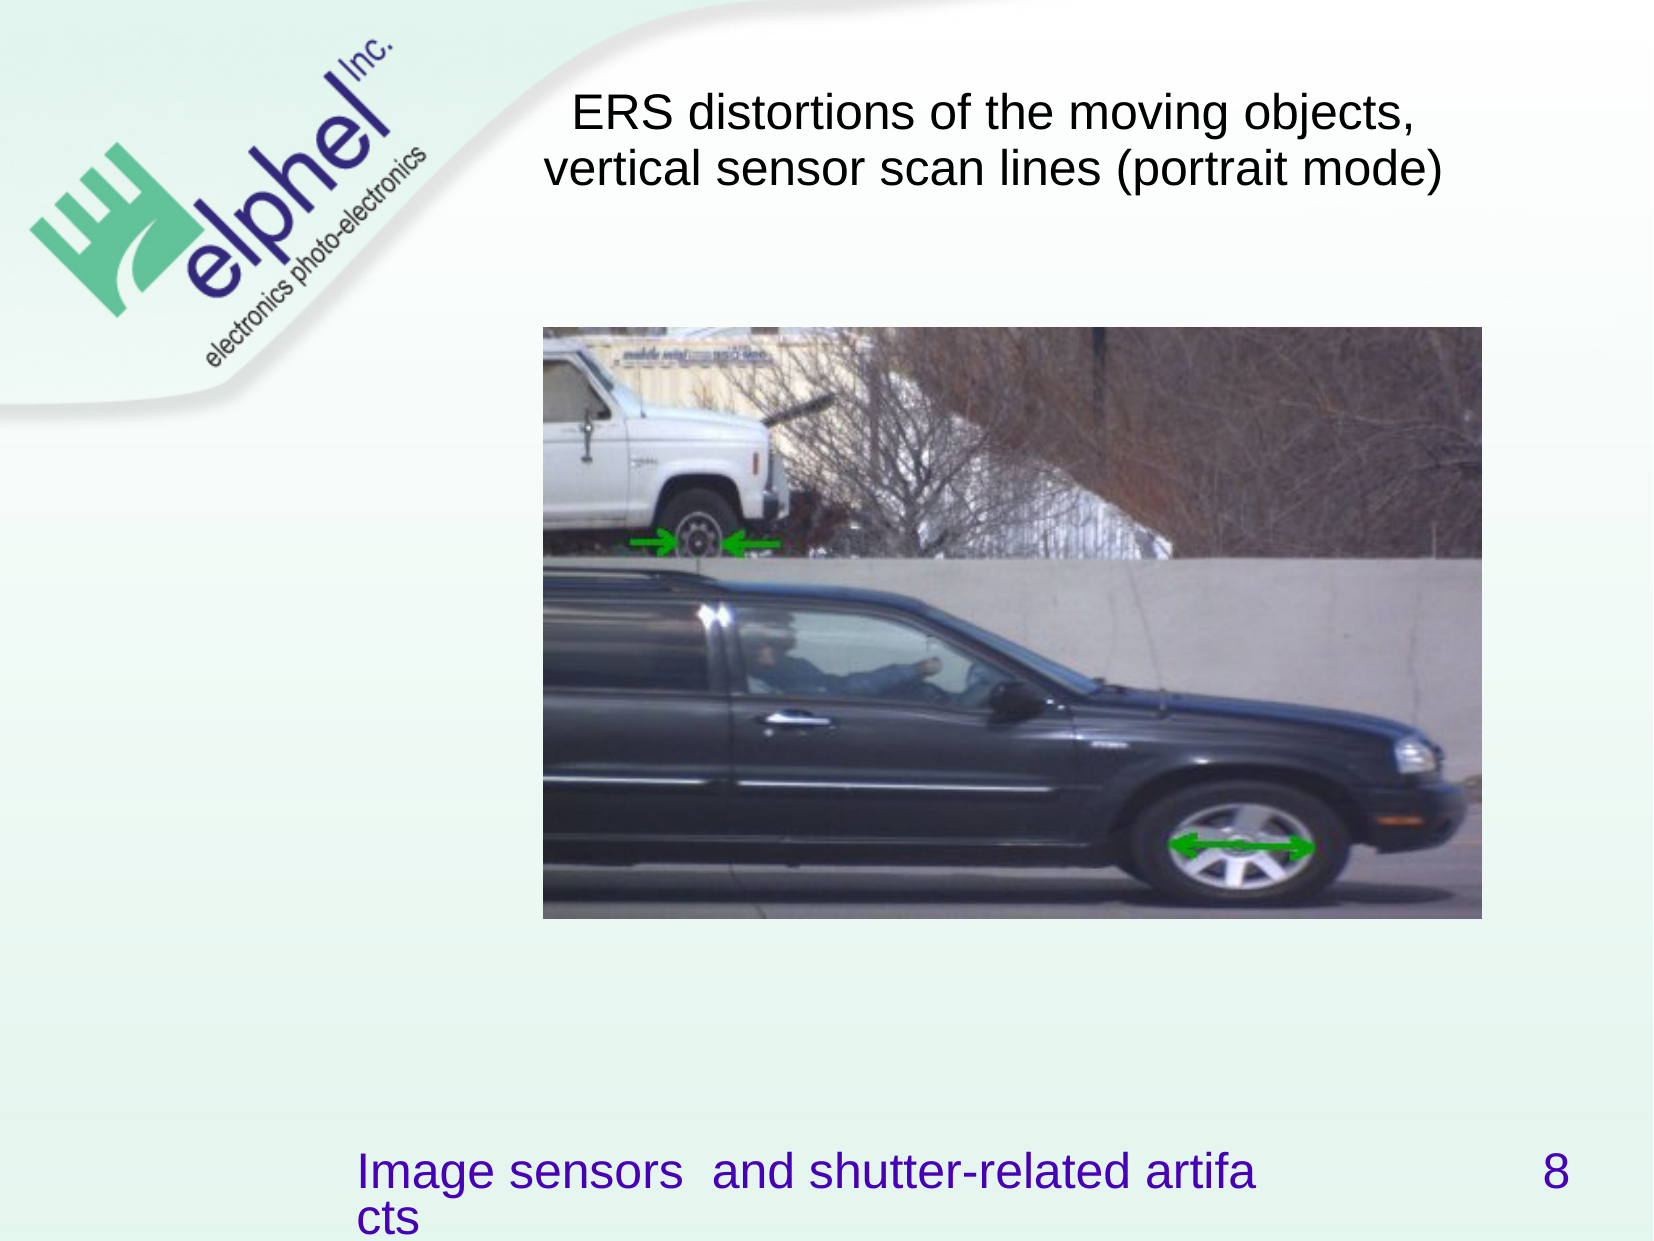

# ERS distortions of the moving objects, vertical sensor scan lines (portrait mode)
Image sensors and shutter-related artifacts
8